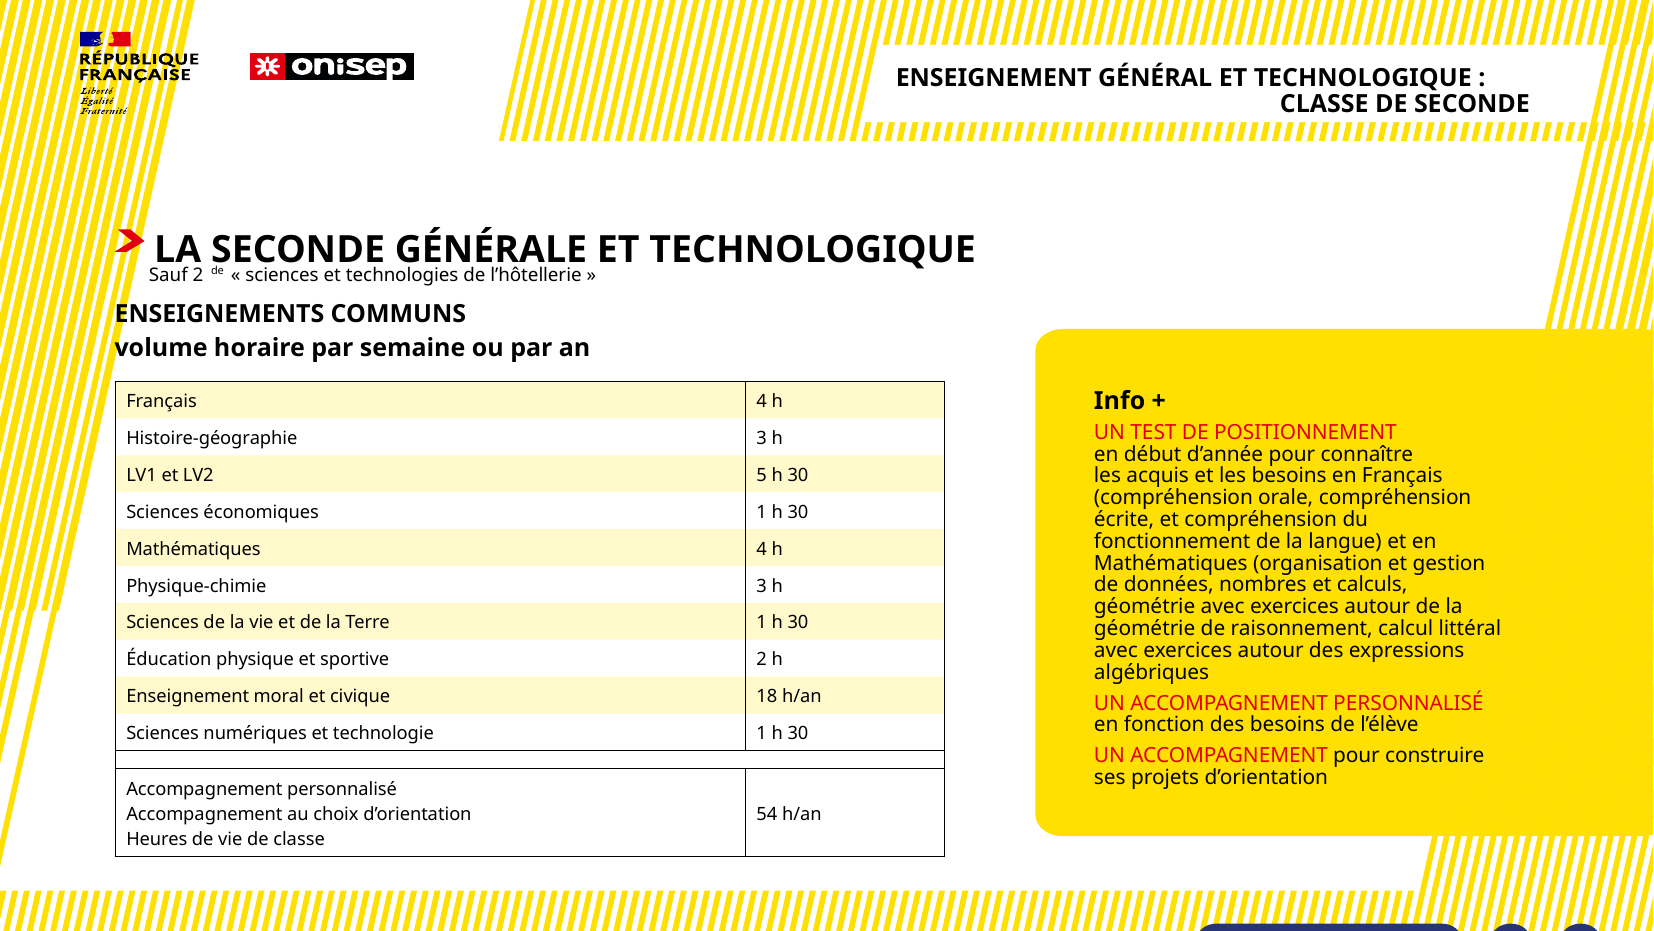

ENSEIGNEMENT GÉNÉRAL ET TECHNOLOGIQUE :
CLASSE DE SECONDE
 LA SECONDE GÉNÉRALE ET TECHNOLOGIQUE
Sauf 2
 « sciences et technologies de l’hôtellerie »
de
ENSEIGNEMENTS COMMUNS
volume horaire par semaine ou par an
Info +
Français
4 h
UN TEST DE POSITIONNEMENT
Histoire-géographie
3 h
en début d’année pour connaître
les acquis et les besoins en Français
LV1 et LV2
5 h 30
(compréhension orale, compréhension
Sciences économiques
1 h 30
écrite, et compréhension du
fonctionnement de la langue) et en
Mathématiques
4 h
Mathématiques (organisation et gestion
de données, nombres et calculs,
Physique-chimie
3 h
géométrie avec exercices autour de la
Sciences de la vie et de la Terre
1 h 30
géométrie de raisonnement, calcul littéral
avec exercices autour des expressions
Éducation physique et sportive
2 h
algébriques
Enseignement moral et civique
18 h/an
UN ACCOMPAGNEMENT PERSONNALISÉ
en fonction des besoins de l’élève
Sciences numériques et technologie
1 h 30
UN ACCOMPAGNEMENT pour construire
ses projets d’orientation
Accompagnement personnalisé
Accompagnement au choix d’orientation
54 h/an
Heures de vie de classe
RETOUR ACCUEIL